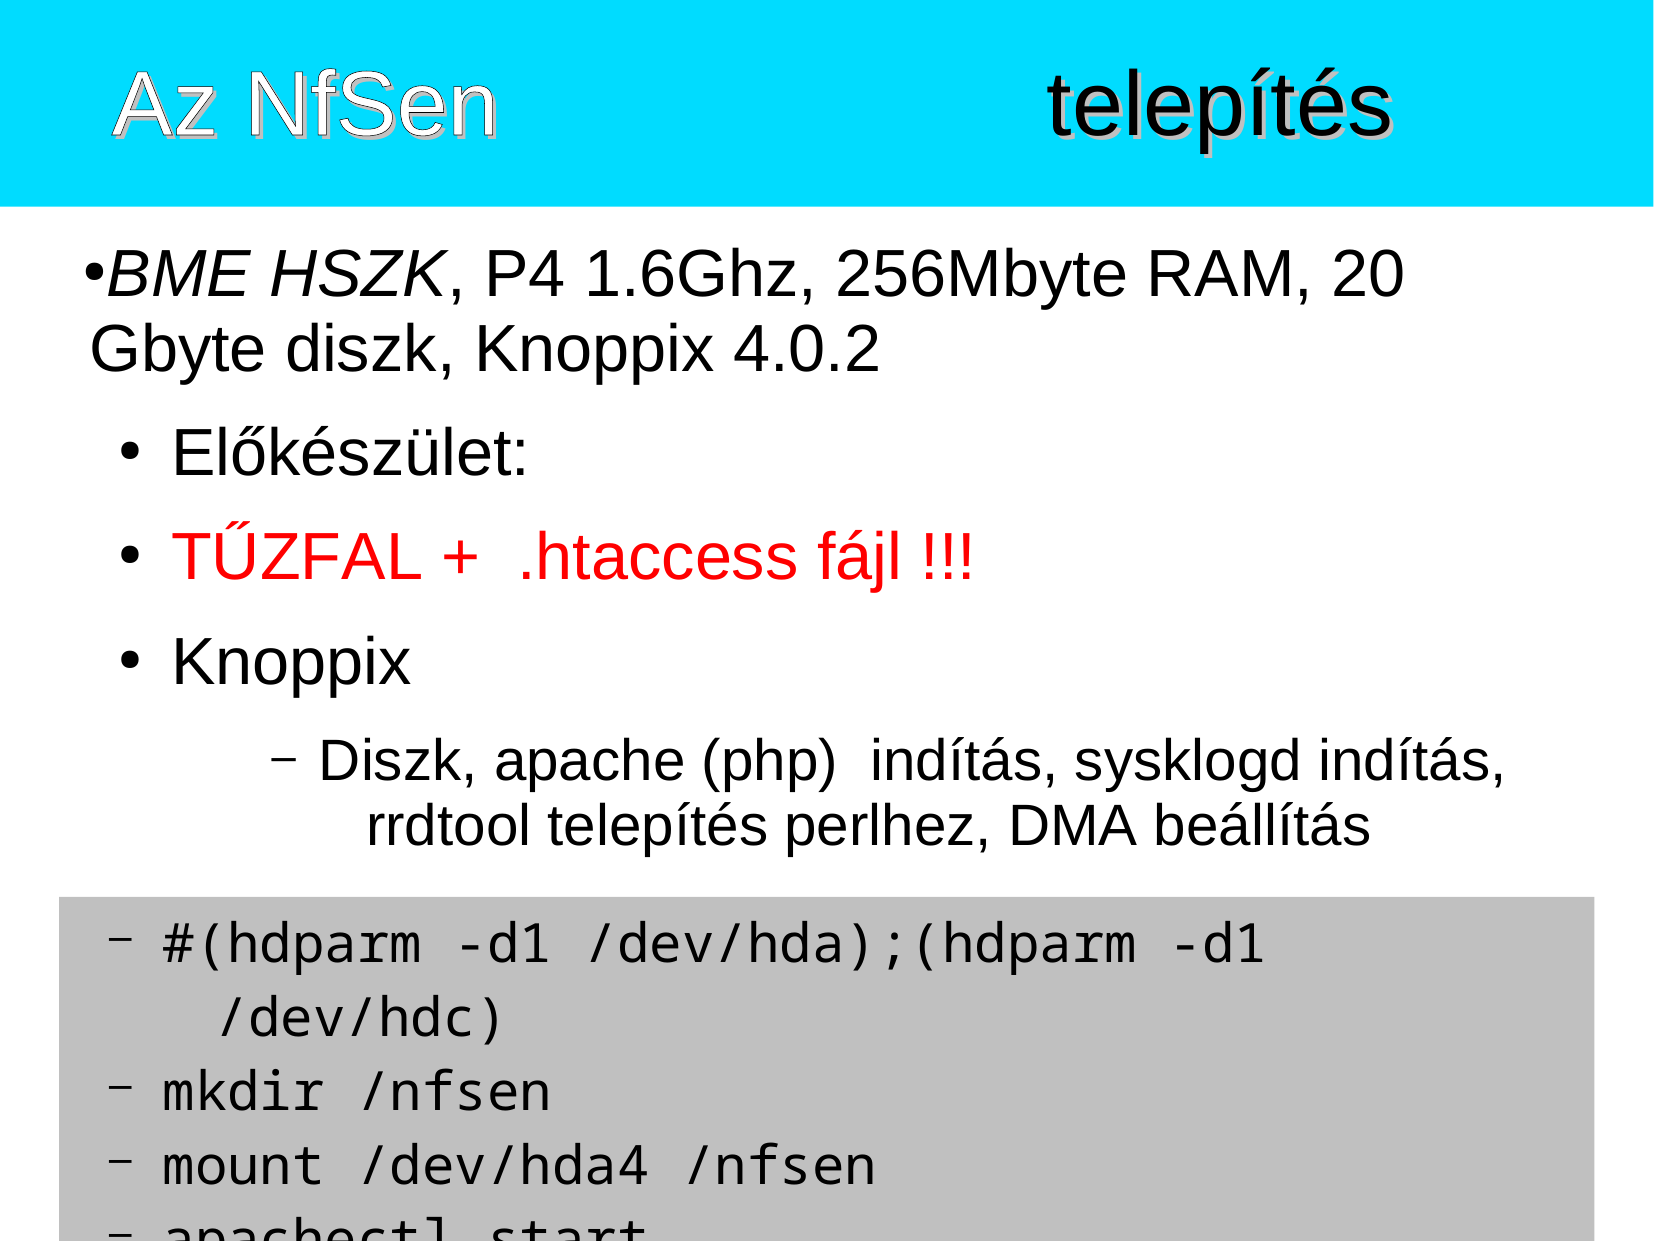

Az NfSen	telepítés
# BME HSZK, P4 1.6Ghz, 256Mbyte RAM, 20 Gbyte diszk, Knoppix 4.0.2
Előkészület:
TŰZFAL + .htaccess fájl !!!
Knoppix
Diszk, apache (php) indítás, sysklogd indítás, rrdtool telepítés perlhez, DMA beállítás
#(hdparm -d1 /dev/hda);(hdparm -d1 /dev/hdc)
mkdir /nfsen
mount /dev/hda4 /nfsen
apachectl start
/etc/init.d/sysklogd start